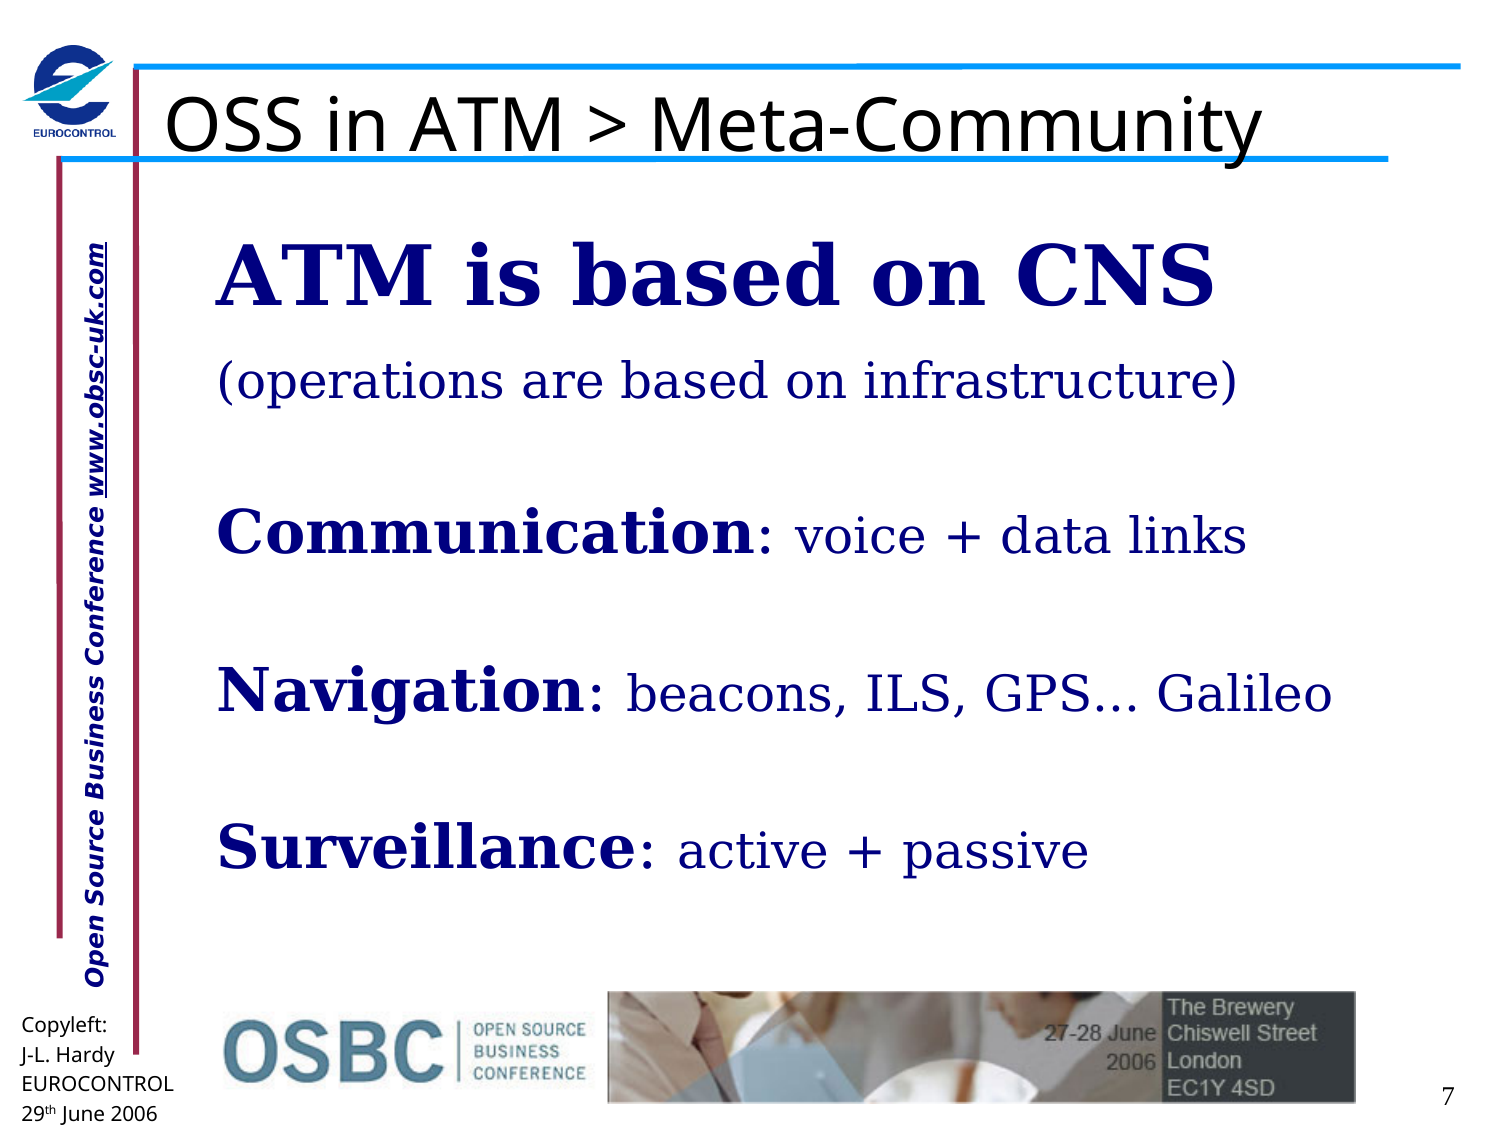

# ATM is based on CNS
(operations are based on infrastructure)
Communication: voice + data links
Navigation: beacons, ILS, GPS... Galileo
Surveillance: active + passive